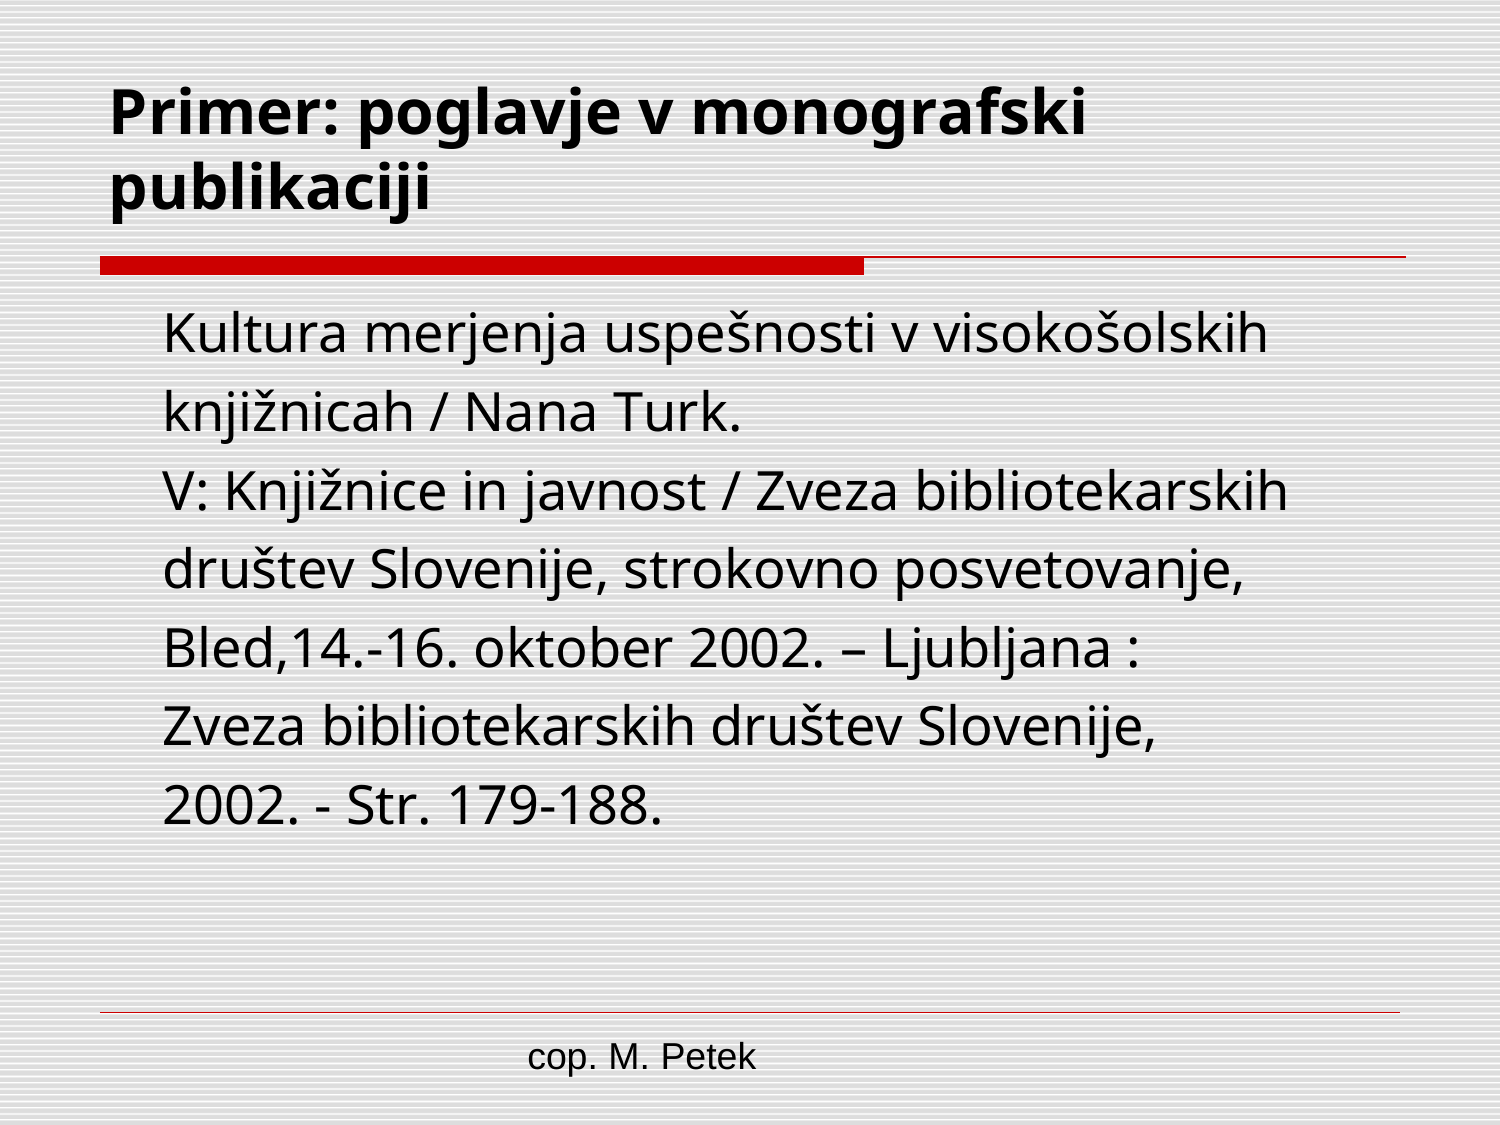

# Primer: poglavje v monografski publikaciji
Kultura merjenja uspešnosti v visokošolskih
knjižnicah / Nana Turk.
V: Knjižnice in javnost / Zveza bibliotekarskih
društev Slovenije, strokovno posvetovanje,
Bled,14.-16. oktober 2002. – Ljubljana :
Zveza bibliotekarskih društev Slovenije,
2002. - Str. 179-188.
cop. M. Petek